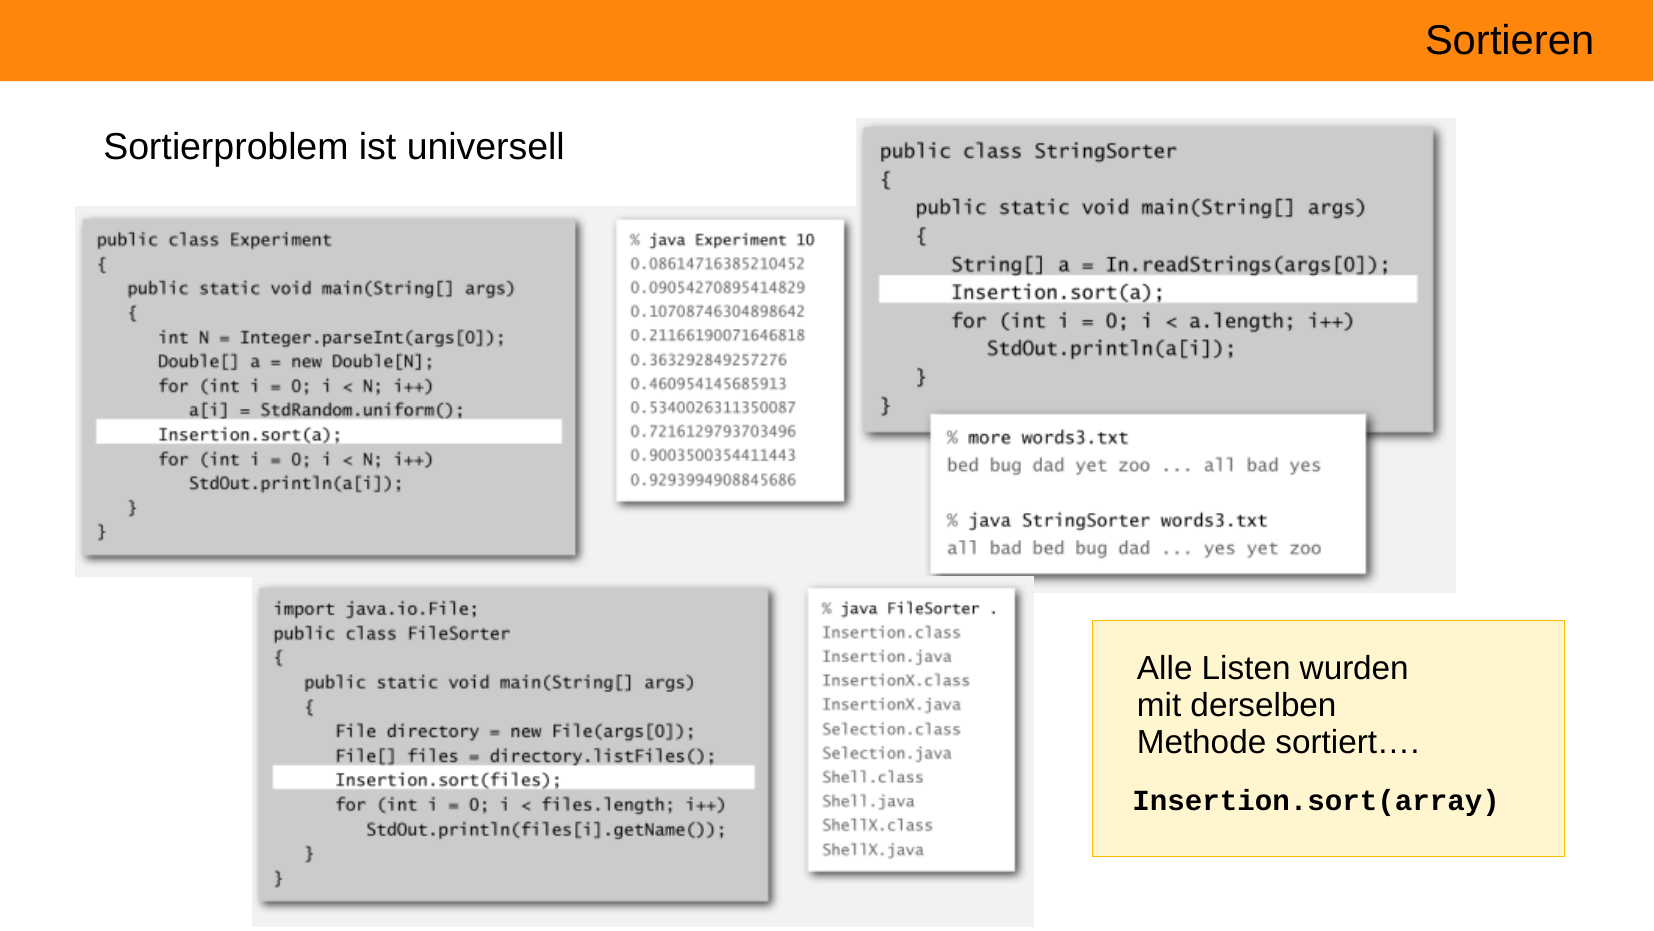

# Sortieren
Sortierproblem ist universell
Alle Listen wurden mit derselben Methode sortiert….
Insertion.sort(array)